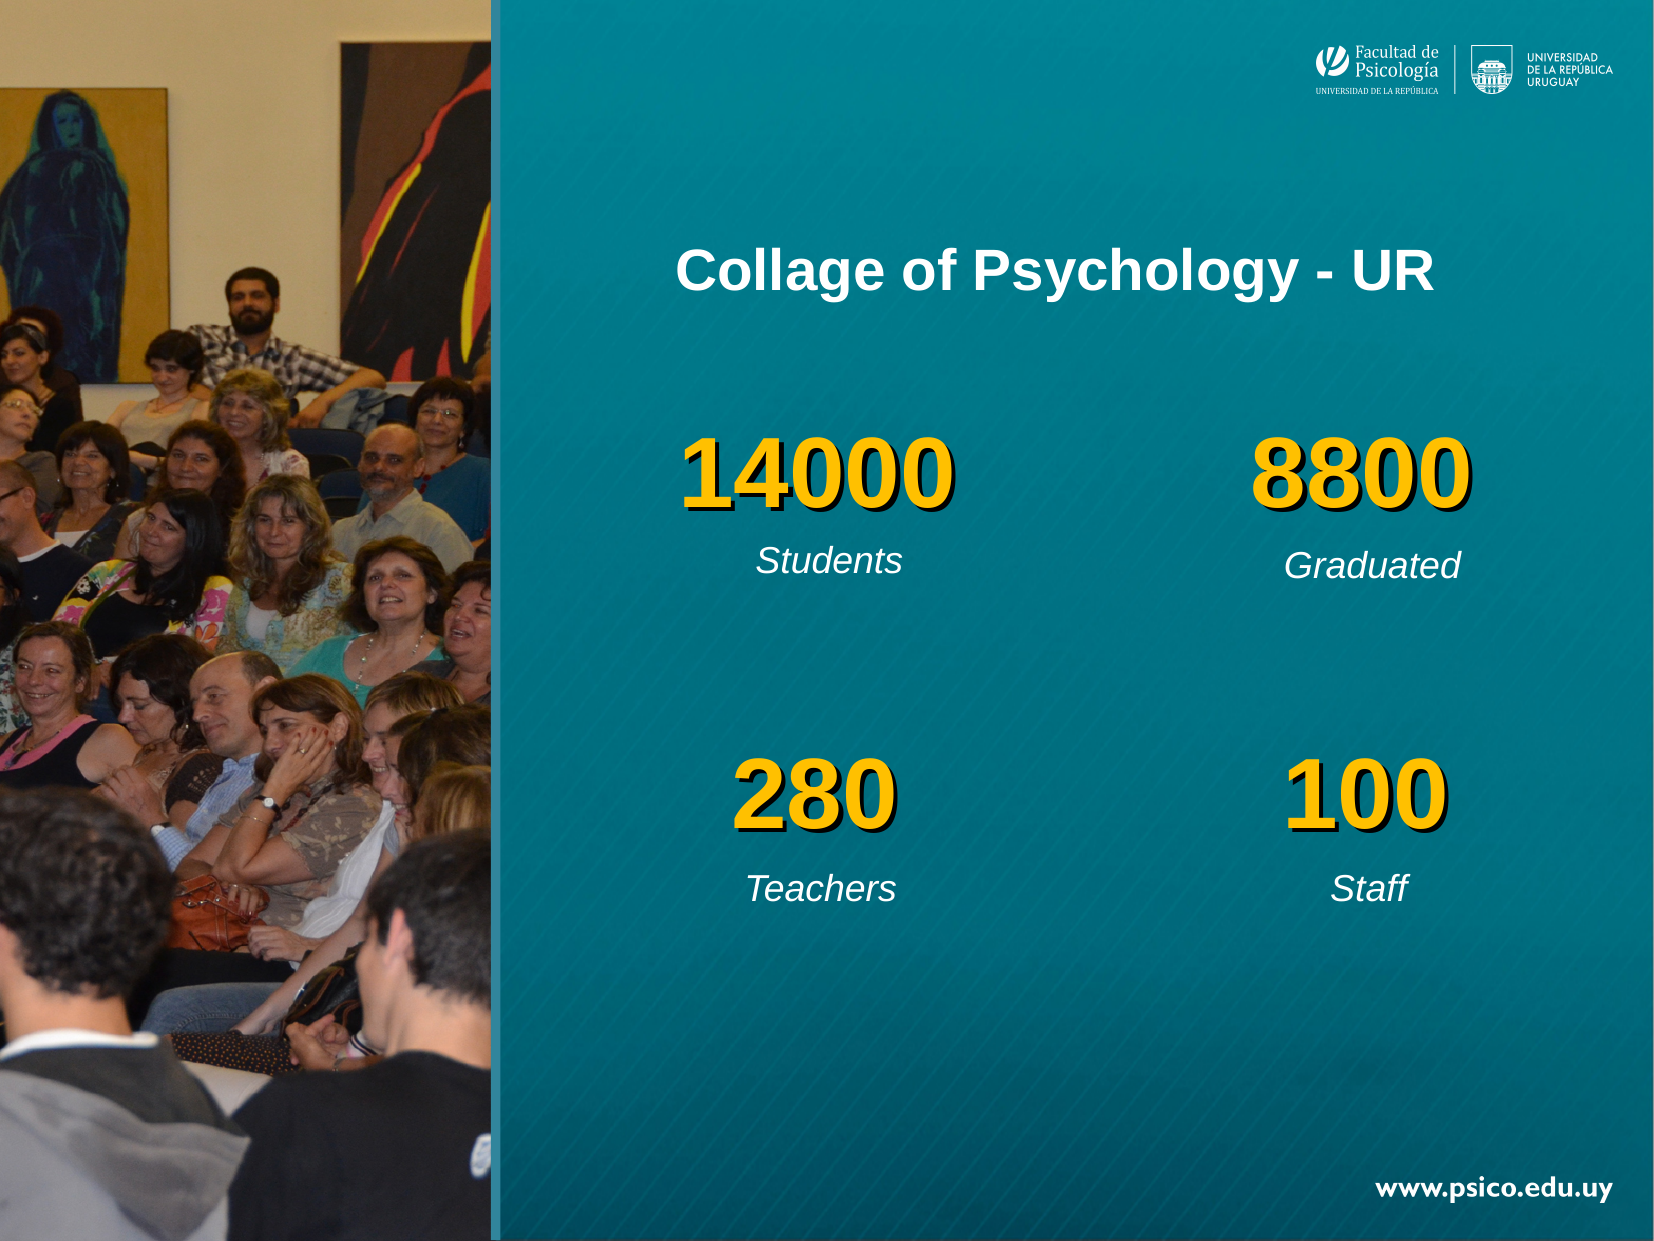

# Collage of Psychology - UR
14000
8800
Students
Graduated
280
100
Teachers
Staff